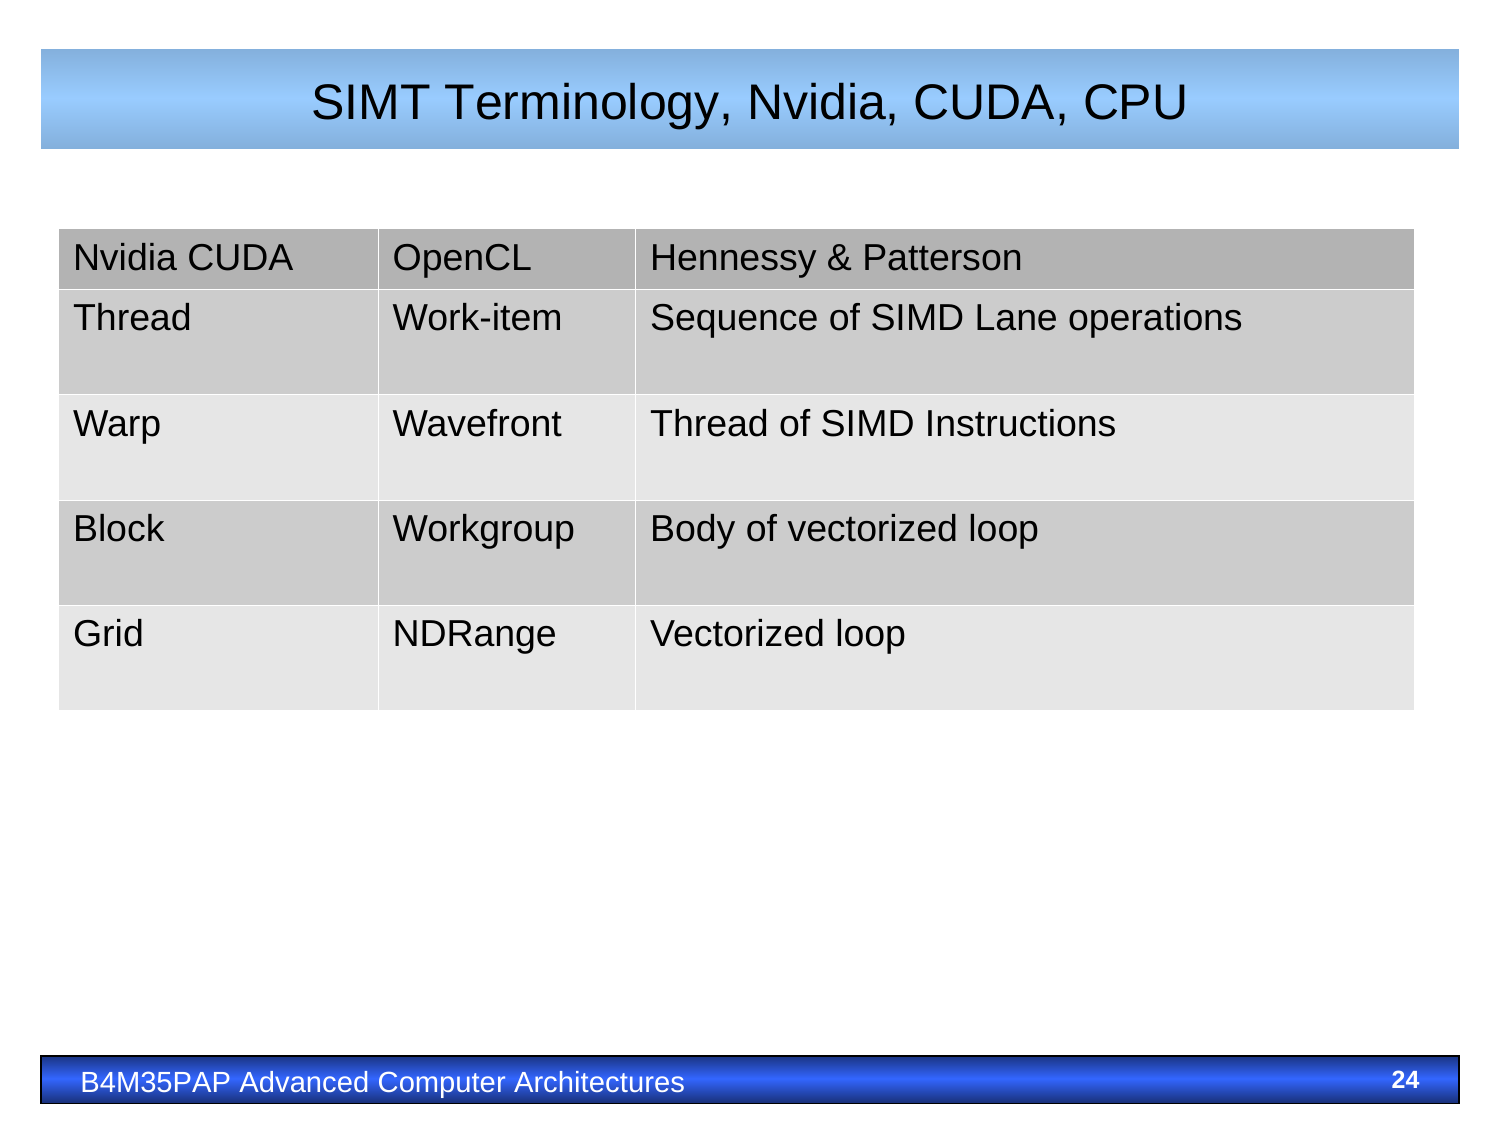

# SIMT Terminology, Nvidia, CUDA, CPU
| Nvidia CUDA | OpenCL | Hennessy & Patterson |
| --- | --- | --- |
| Thread | Work-item | Sequence of SIMD Lane operations |
| Warp | Wavefront | Thread of SIMD Instructions |
| Block | Workgroup | Body of vectorized loop |
| Grid | NDRange | Vectorized loop |